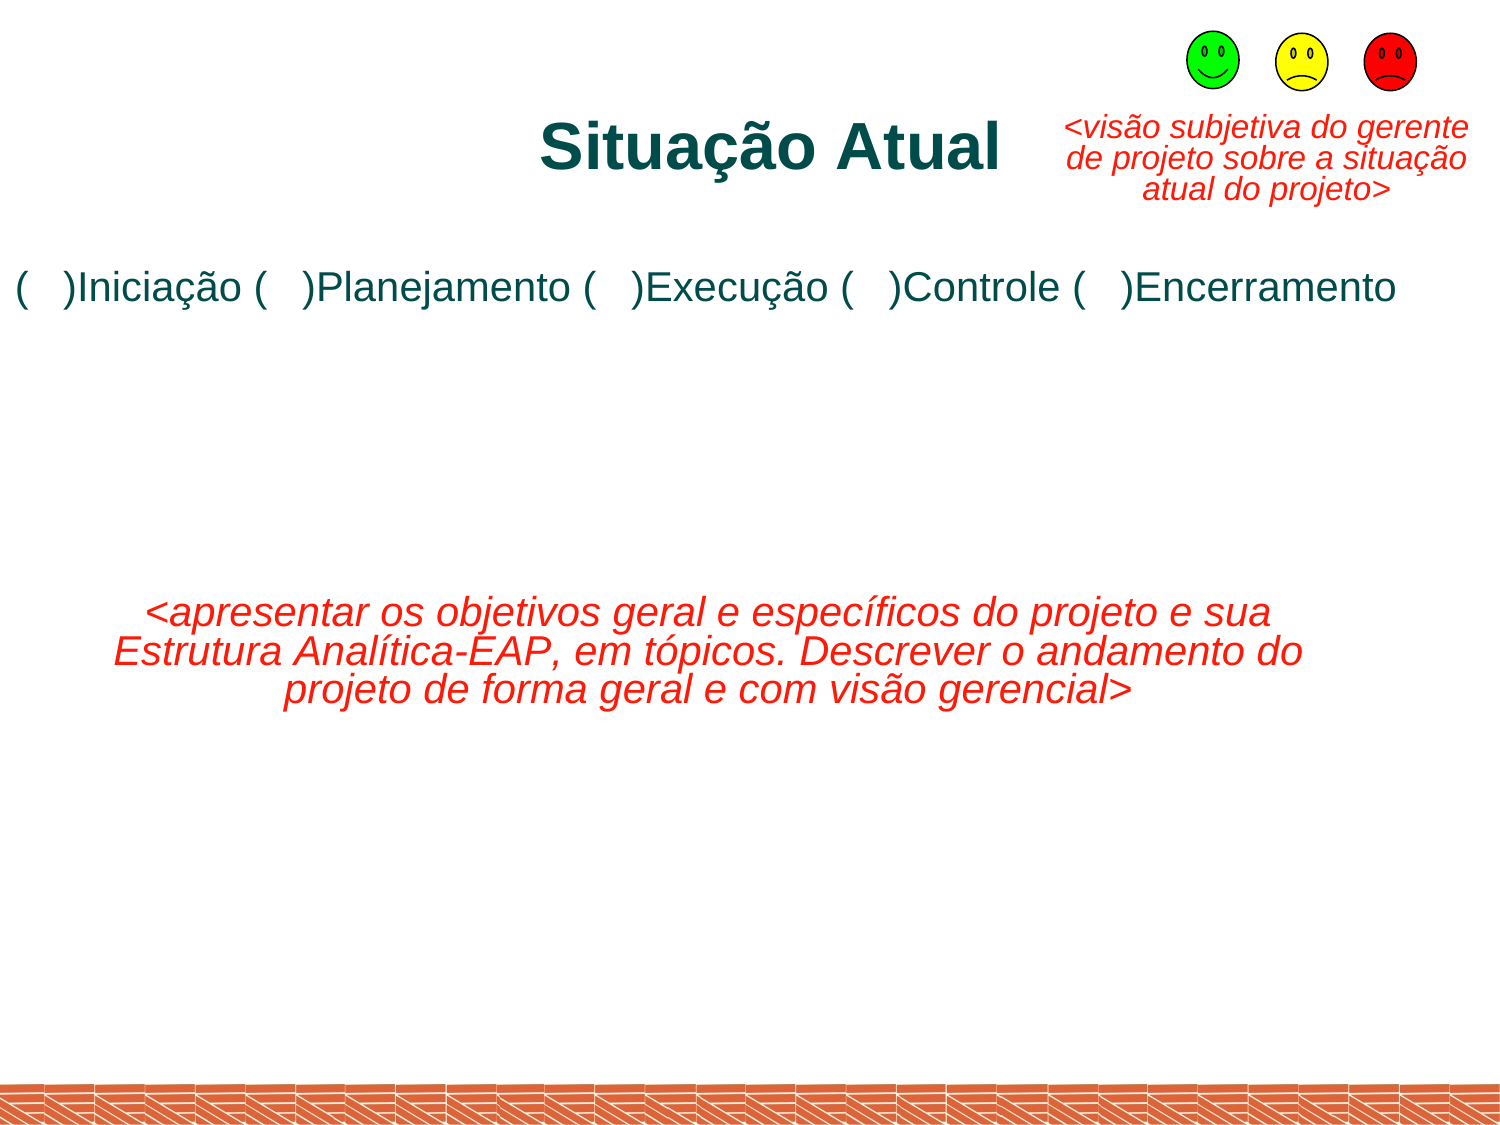

Situação Atual
<visão subjetiva do gerente de projeto sobre a situação atual do projeto>
( )Iniciação ( )Planejamento ( )Execução ( )Controle ( )Encerramento
<apresentar os objetivos geral e específicos do projeto e sua Estrutura Analítica-EAP, em tópicos. Descrever o andamento do projeto de forma geral e com visão gerencial>